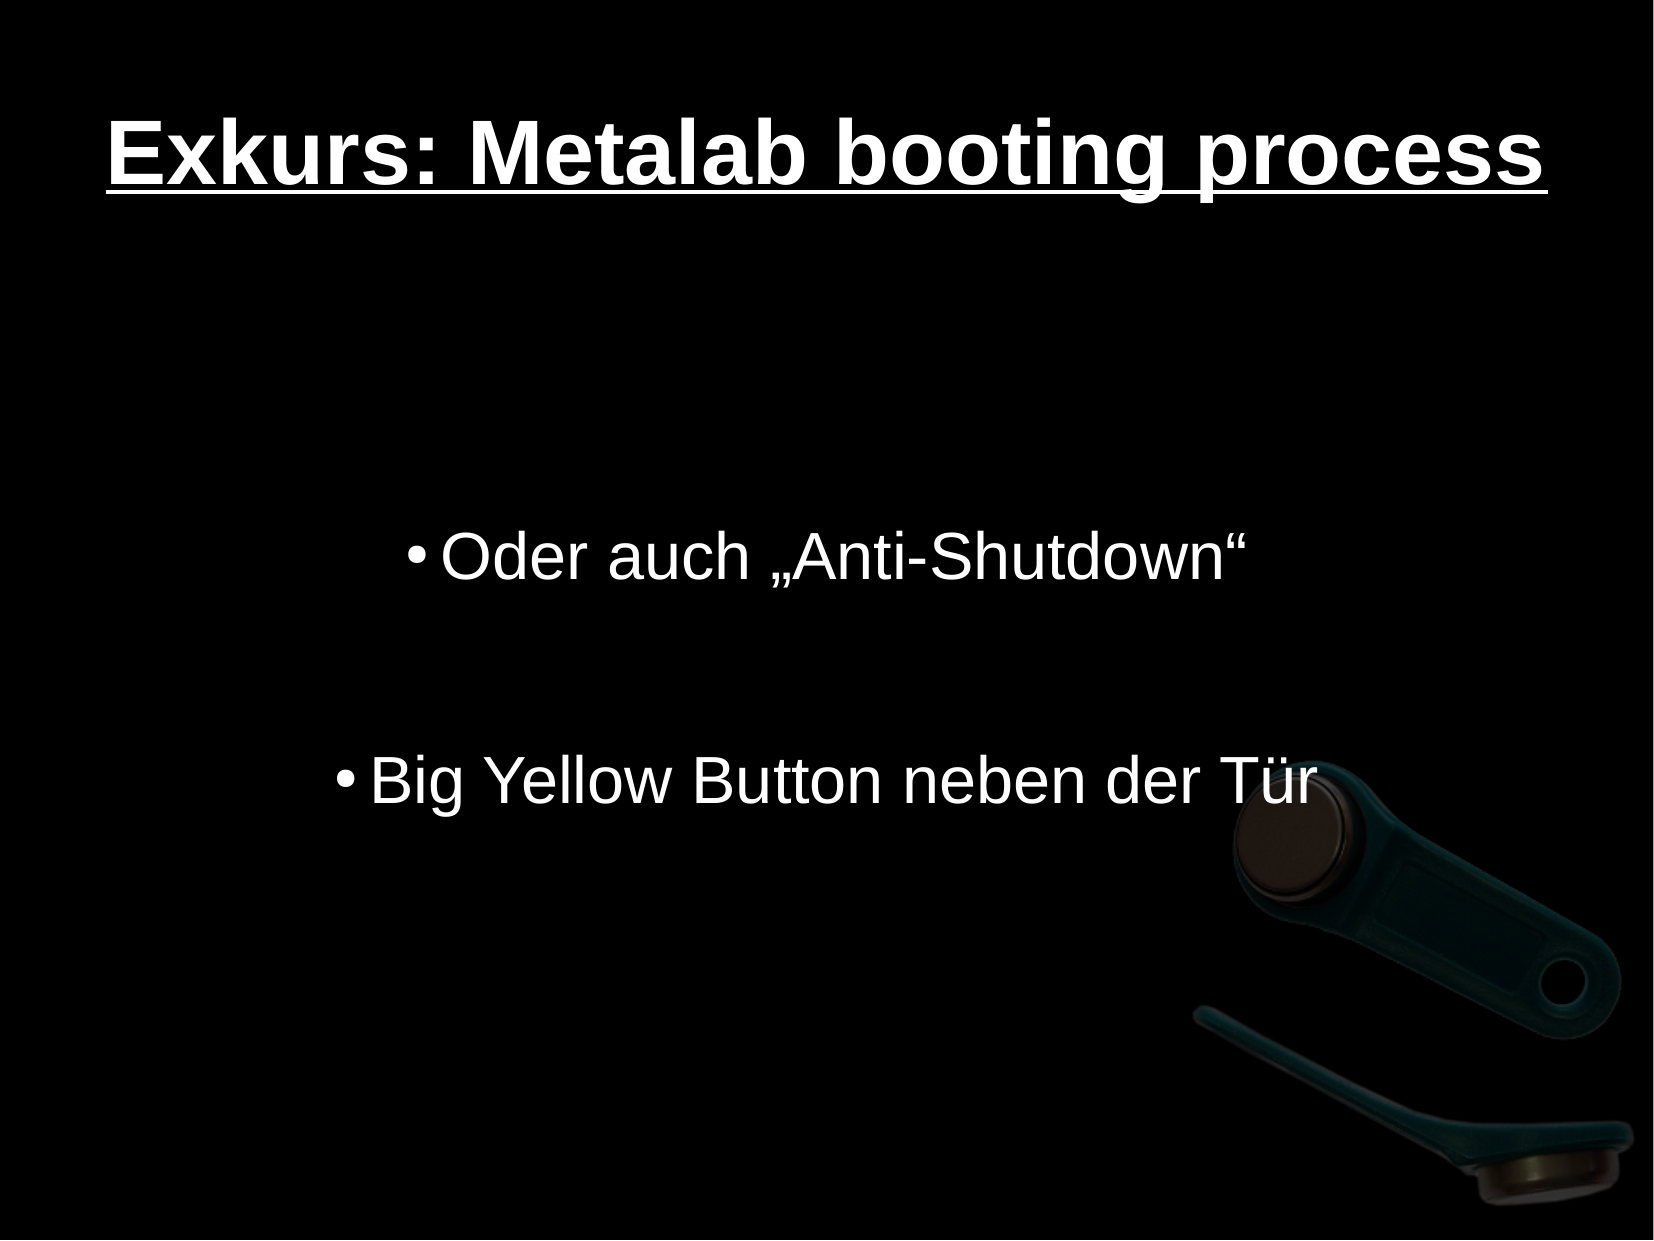

# Exkurs: Metalab booting process
Oder auch „Anti-Shutdown“
Big Yellow Button neben der Tür